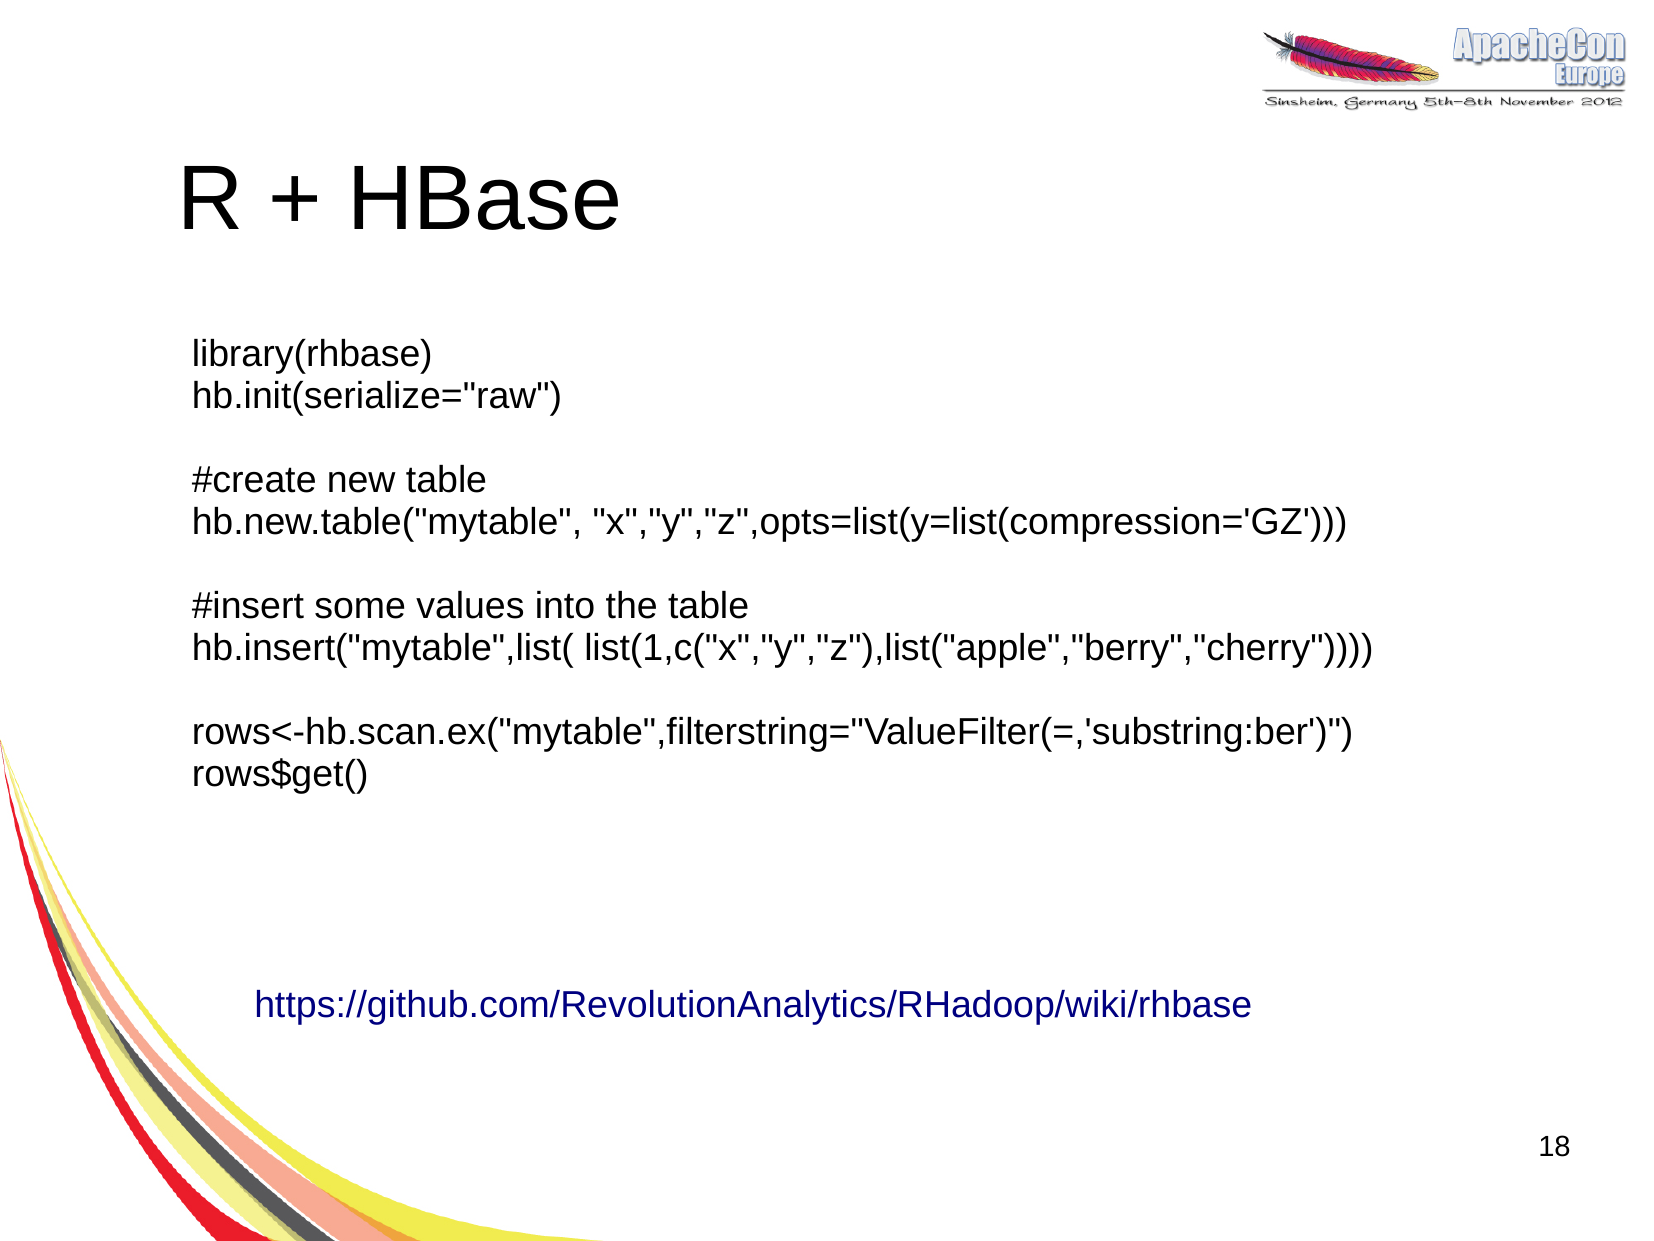

# R + HBase
library(rhbase)
hb.init(serialize="raw")
#create new table
hb.new.table("mytable", "x","y","z",opts=list(y=list(compression='GZ')))
#insert some values into the table
hb.insert("mytable",list( list(1,c("x","y","z"),list("apple","berry","cherry"))))
rows<-hb.scan.ex("mytable",filterstring="ValueFilter(=,'substring:ber')")
rows$get()
https://github.com/RevolutionAnalytics/RHadoop/wiki/rhbase
18